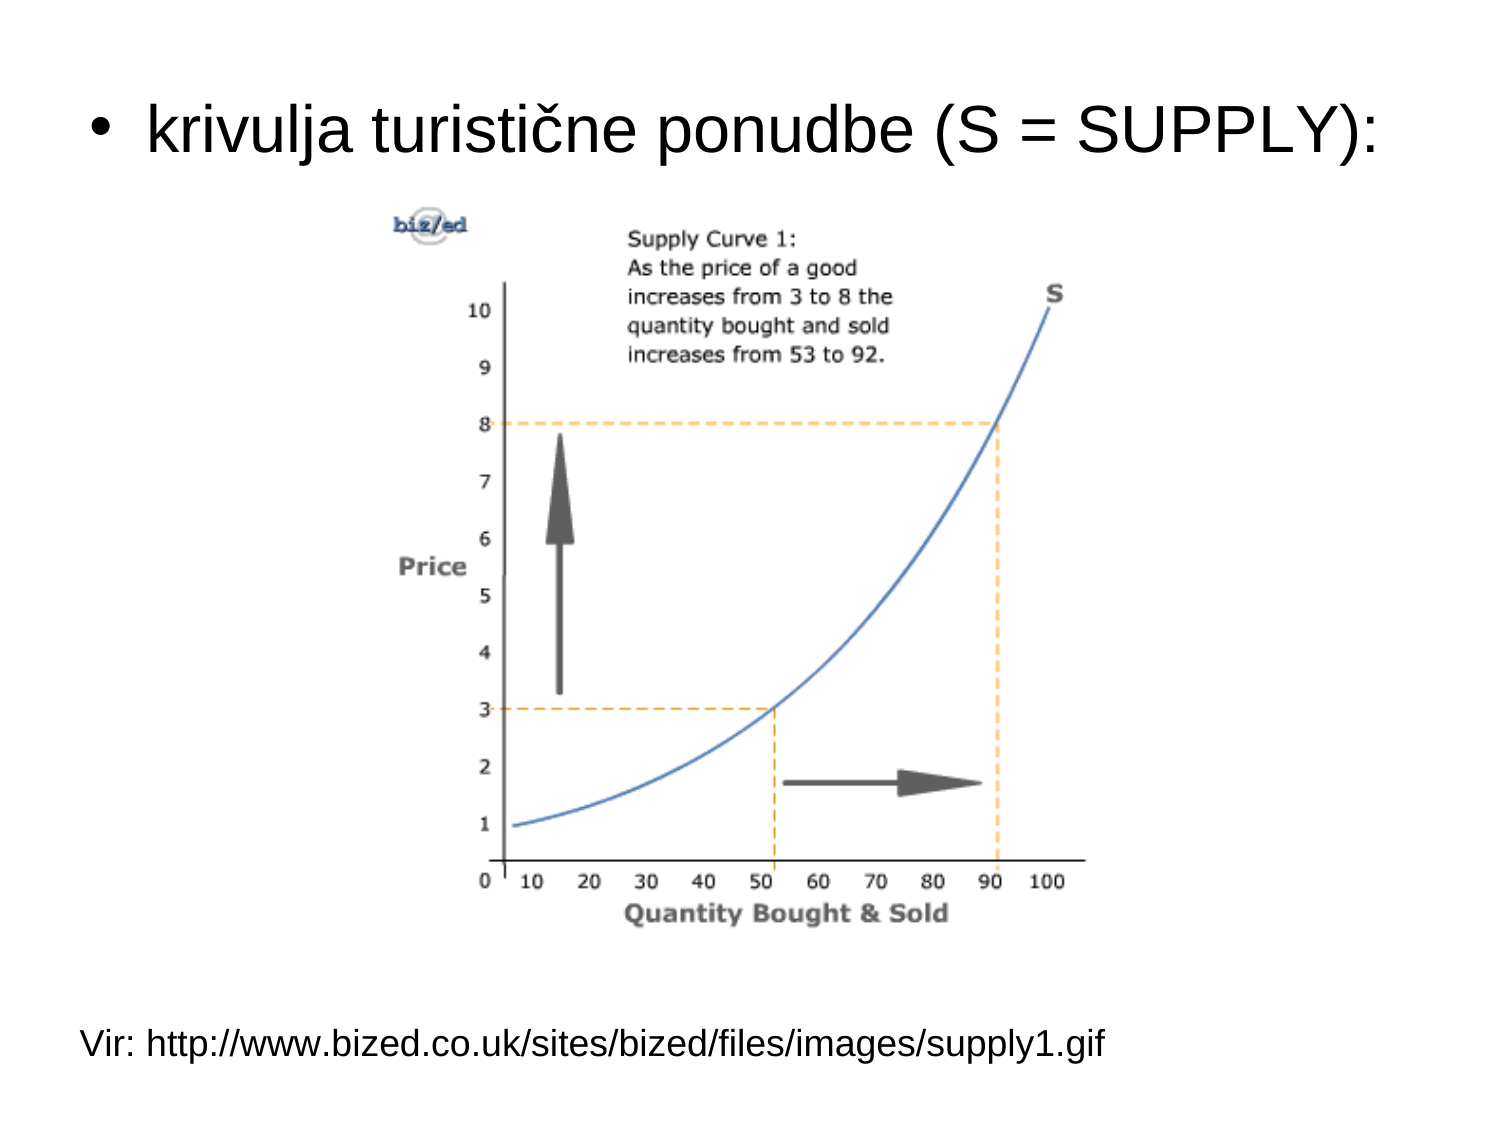

# krivulja turistične ponudbe (S = SUPPLY):
Vir: http://www.bized.co.uk/sites/bized/files/images/supply1.gif